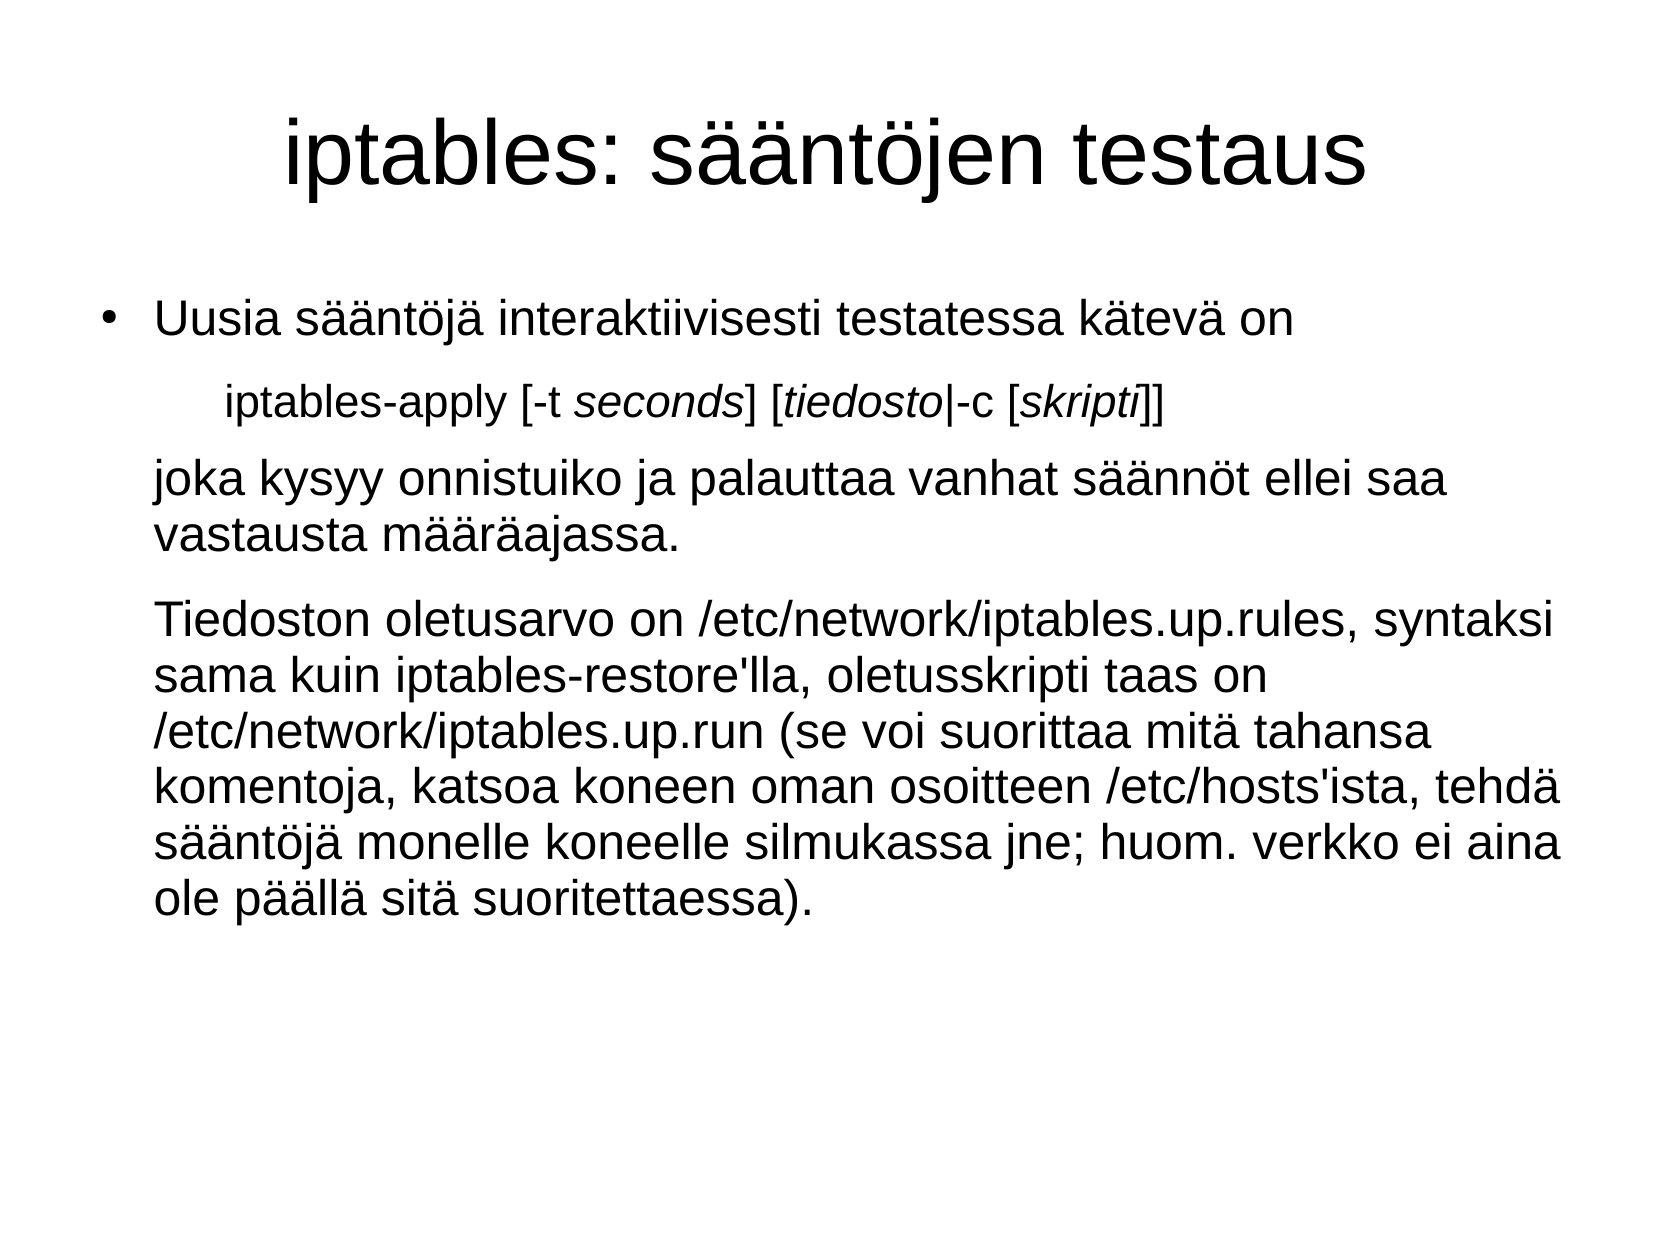

# iptables: sääntöjen testaus
Uusia sääntöjä interaktiivisesti testatessa kätevä on
iptables-apply [-t seconds] [tiedosto|-c [skripti]]
joka kysyy onnistuiko ja palauttaa vanhat säännöt ellei saa vastausta määräajassa.
Tiedoston oletusarvo on /etc/network/iptables.up.rules, syntaksi sama kuin iptables-restore'lla, oletusskripti taas on /etc/network/iptables.up.run (se voi suorittaa mitä tahansa komentoja, katsoa koneen oman osoitteen /etc/hosts'ista, tehdä sääntöjä monelle koneelle silmukassa jne; huom. verkko ei aina ole päällä sitä suoritettaessa).